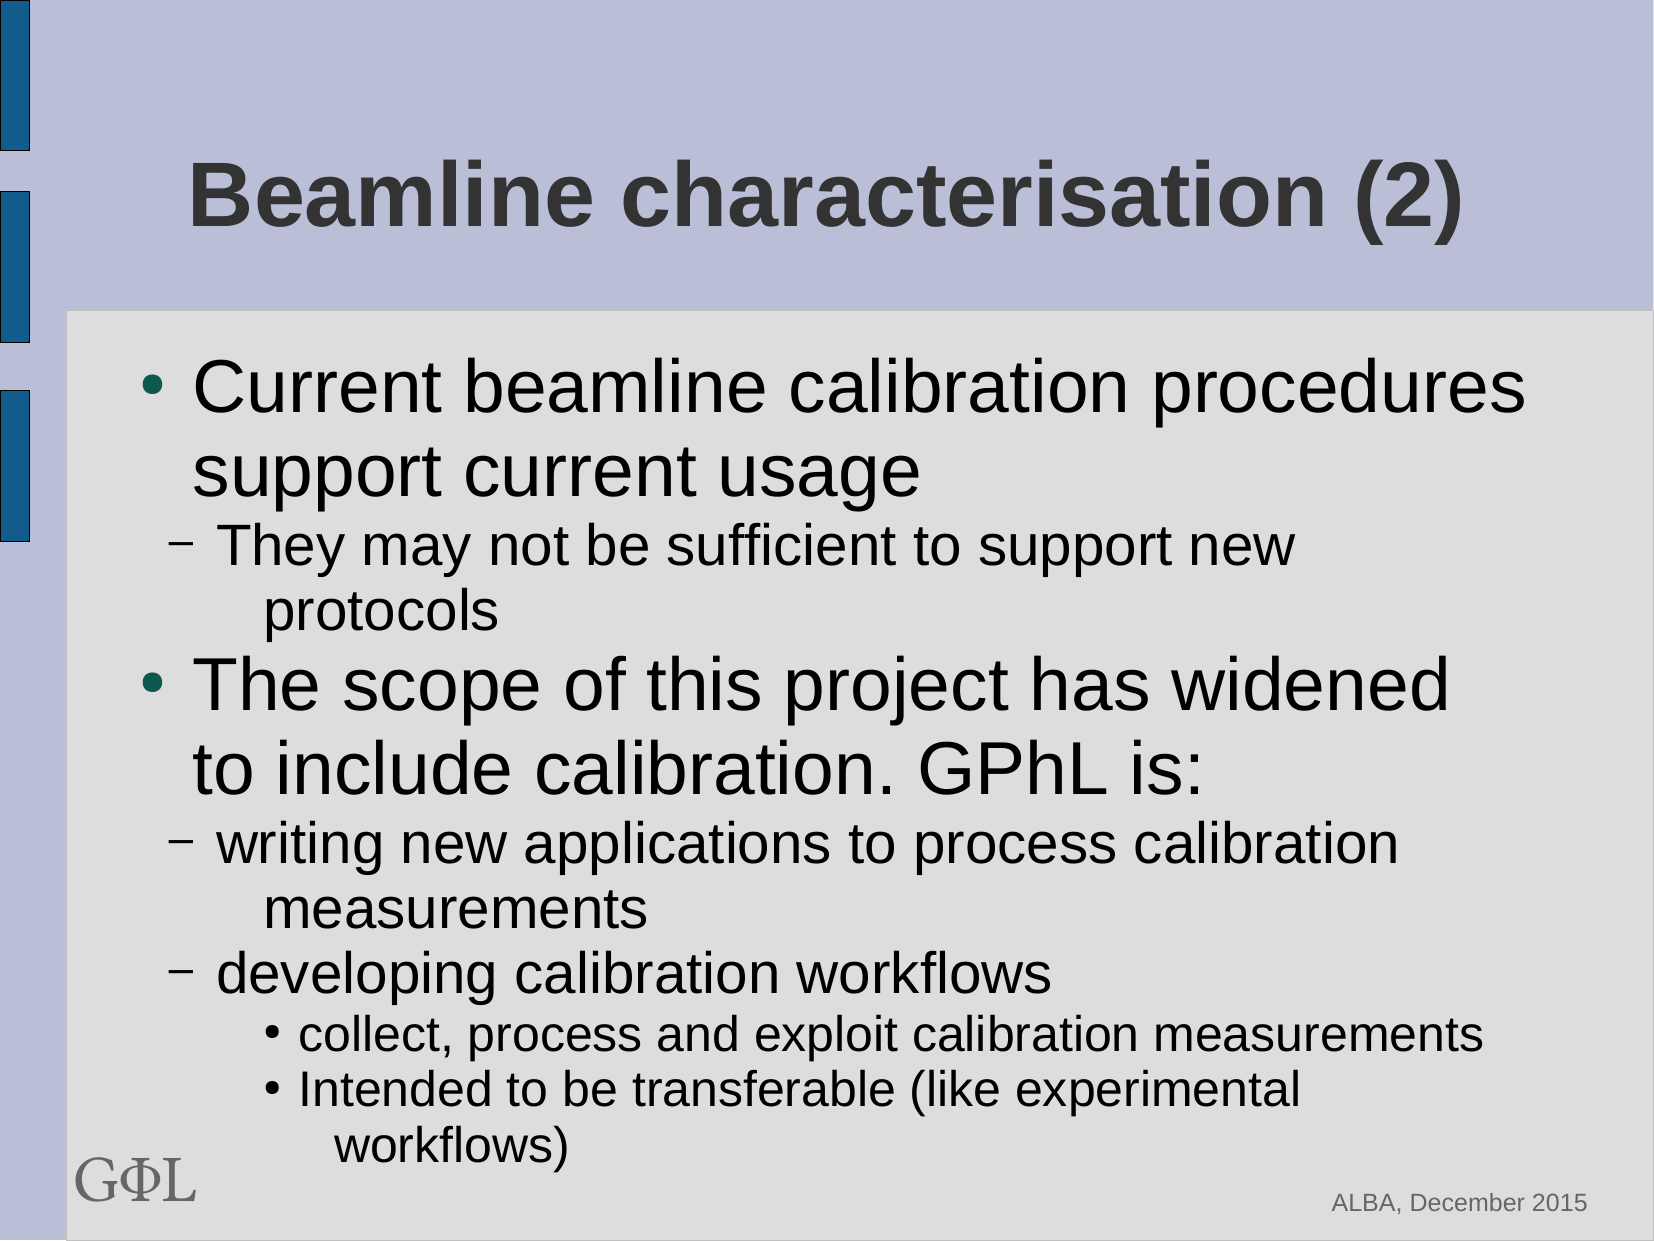

# Beamline characterisation (2)
Current beamline calibration procedures support current usage
They may not be sufficient to support new protocols
The scope of this project has widened to include calibration. GPhL is:
writing new applications to process calibration measurements
developing calibration workflows
collect, process and exploit calibration measurements
Intended to be transferable (like experimental workflows)